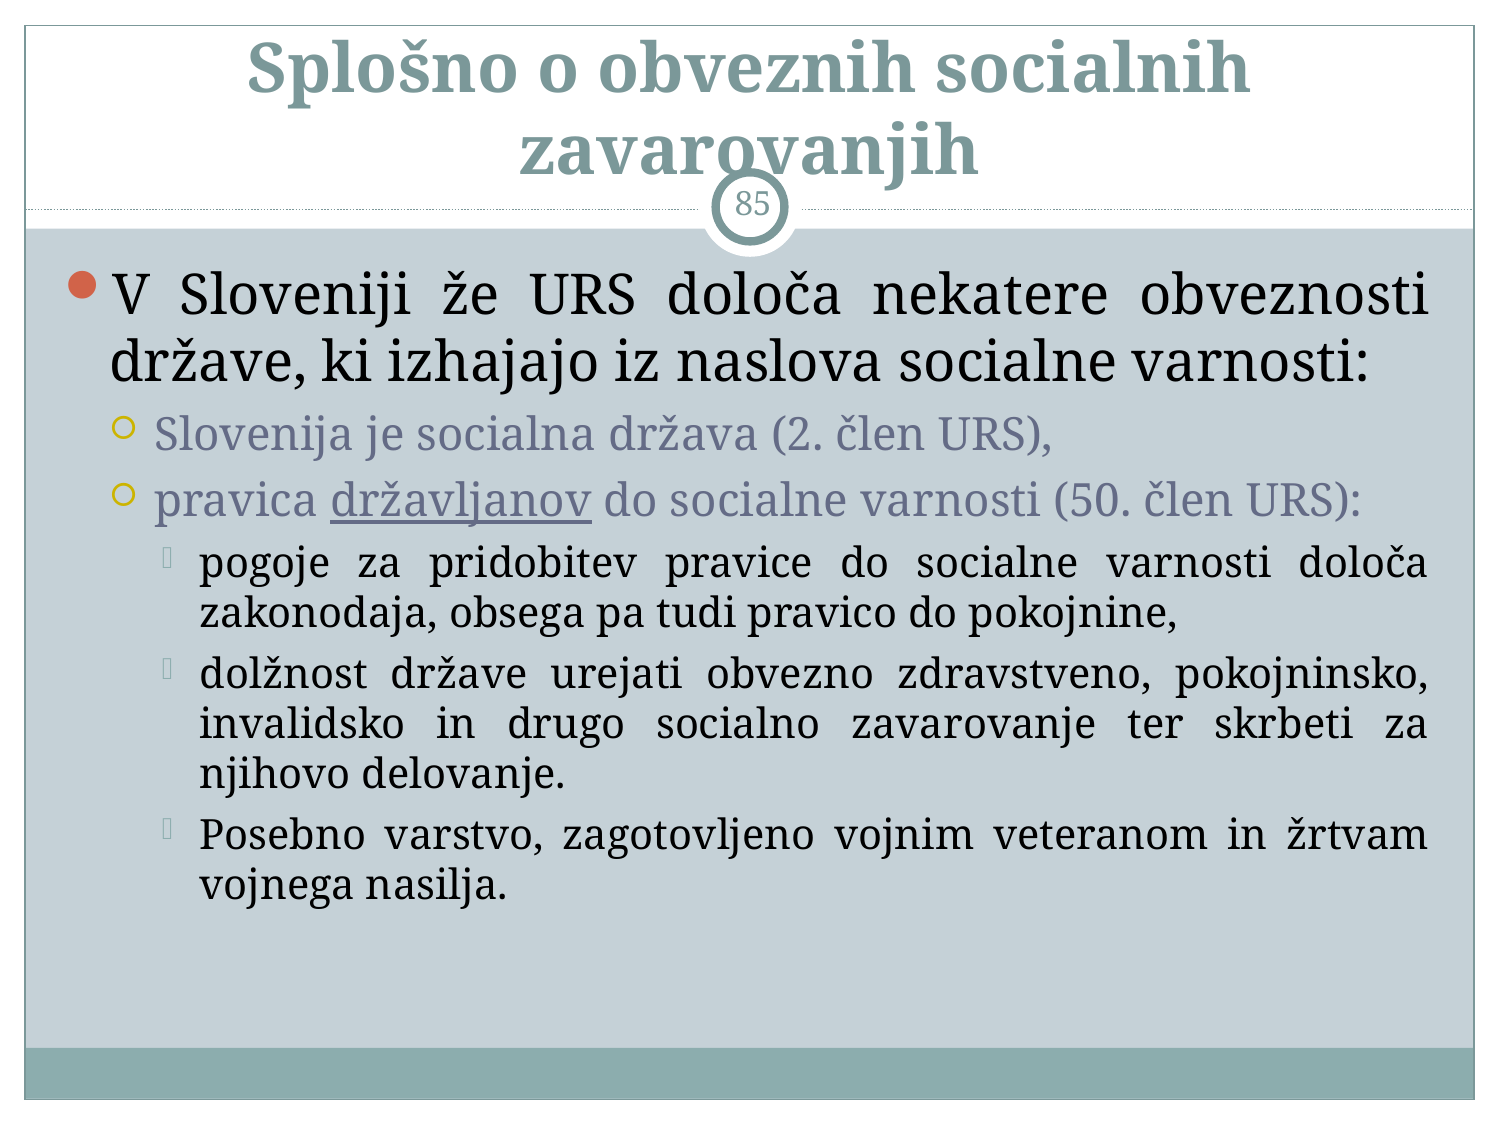

# Splošno o obveznih socialnih zavarovanjih
V Sloveniji že URS določa nekatere obveznosti države, ki izhajajo iz naslova socialne varnosti:
Slovenija je socialna država (2. člen URS),
pravica državljanov do socialne varnosti (50. člen URS):
pogoje za pridobitev pravice do socialne varnosti določa zakonodaja, obsega pa tudi pravico do pokojnine,
dolžnost države urejati obvezno zdravstveno, pokojninsko, invalidsko in drugo socialno zavarovanje ter skrbeti za njihovo delovanje.
Posebno varstvo, zagotovljeno vojnim veteranom in žrtvam vojnega nasilja.